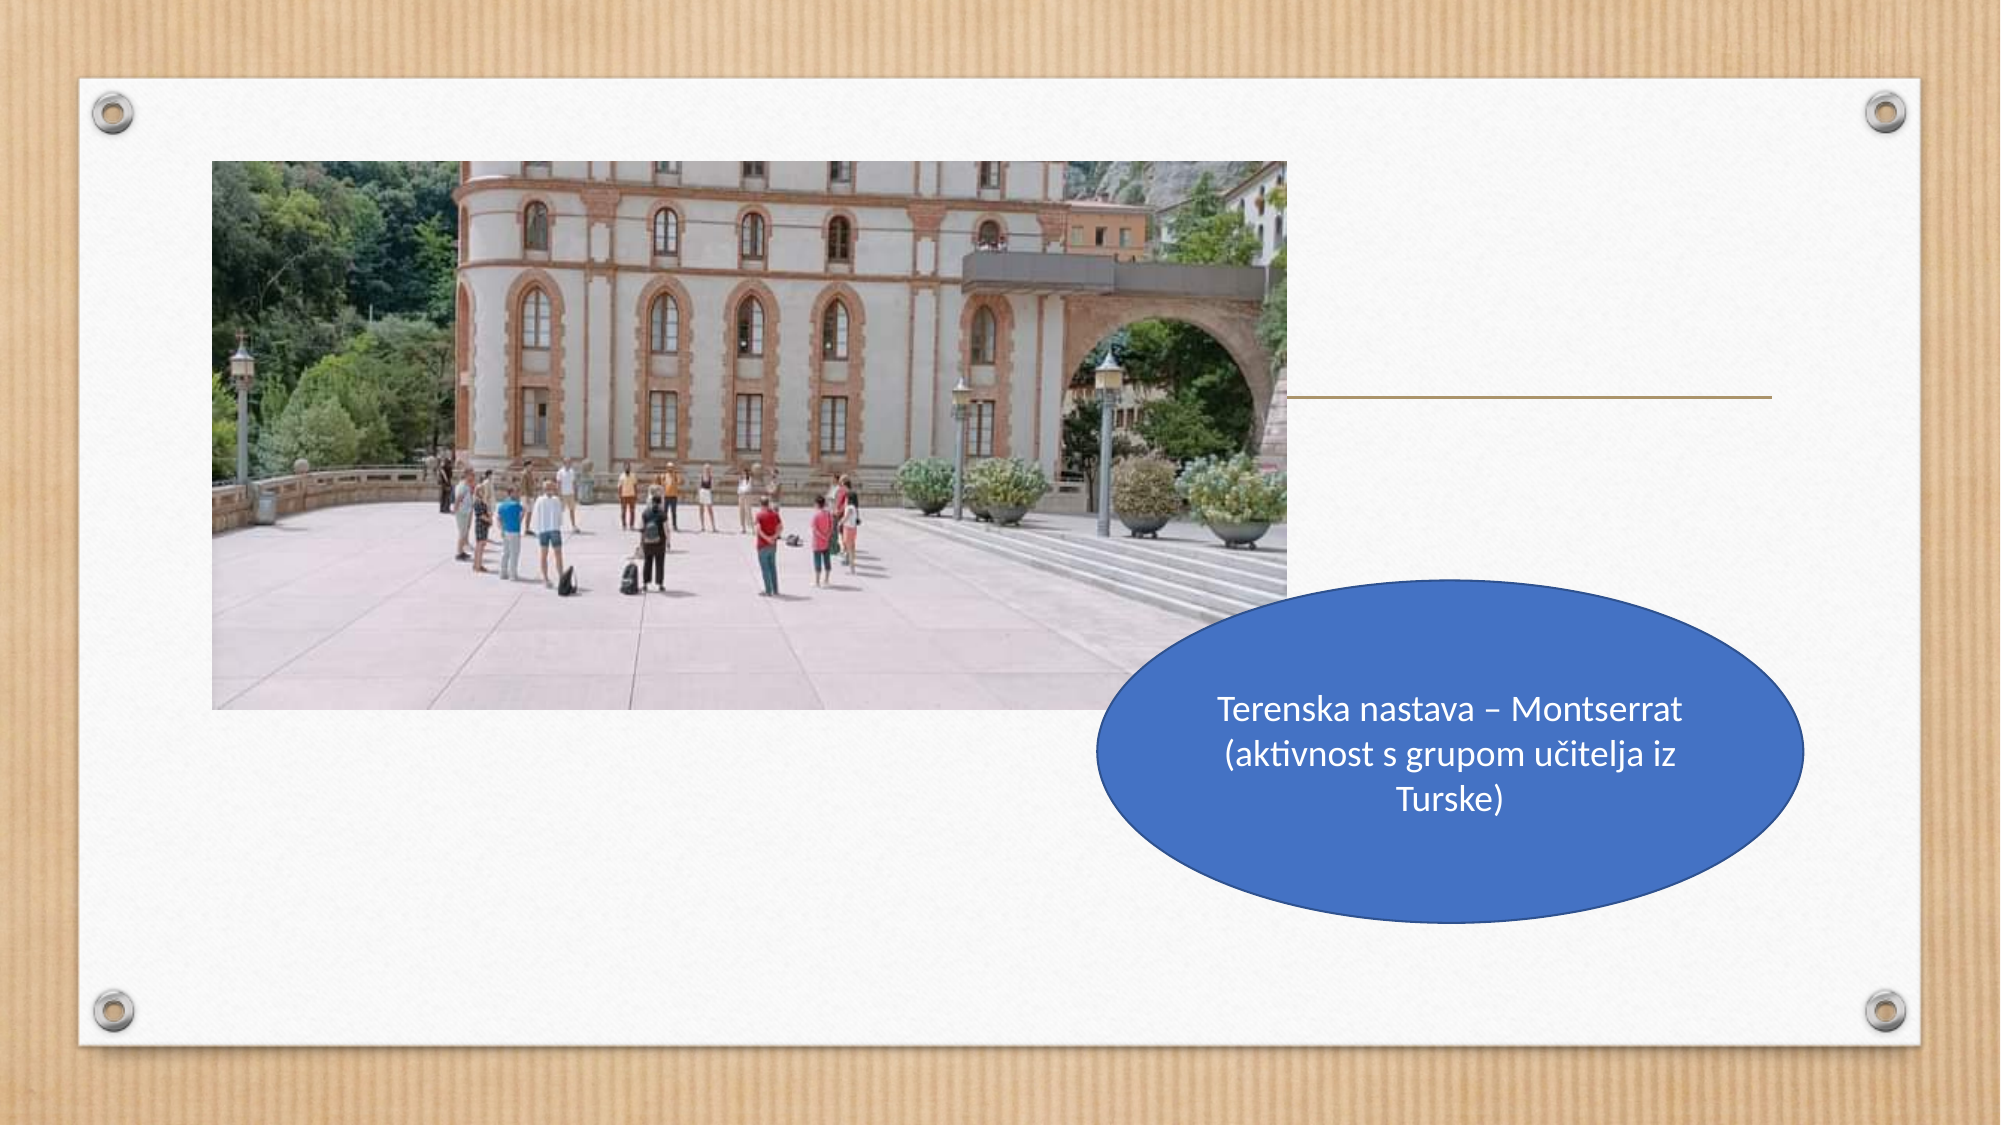

#
Terenska nastava – Montserrat
(aktivnost s grupom učitelja iz Turske)